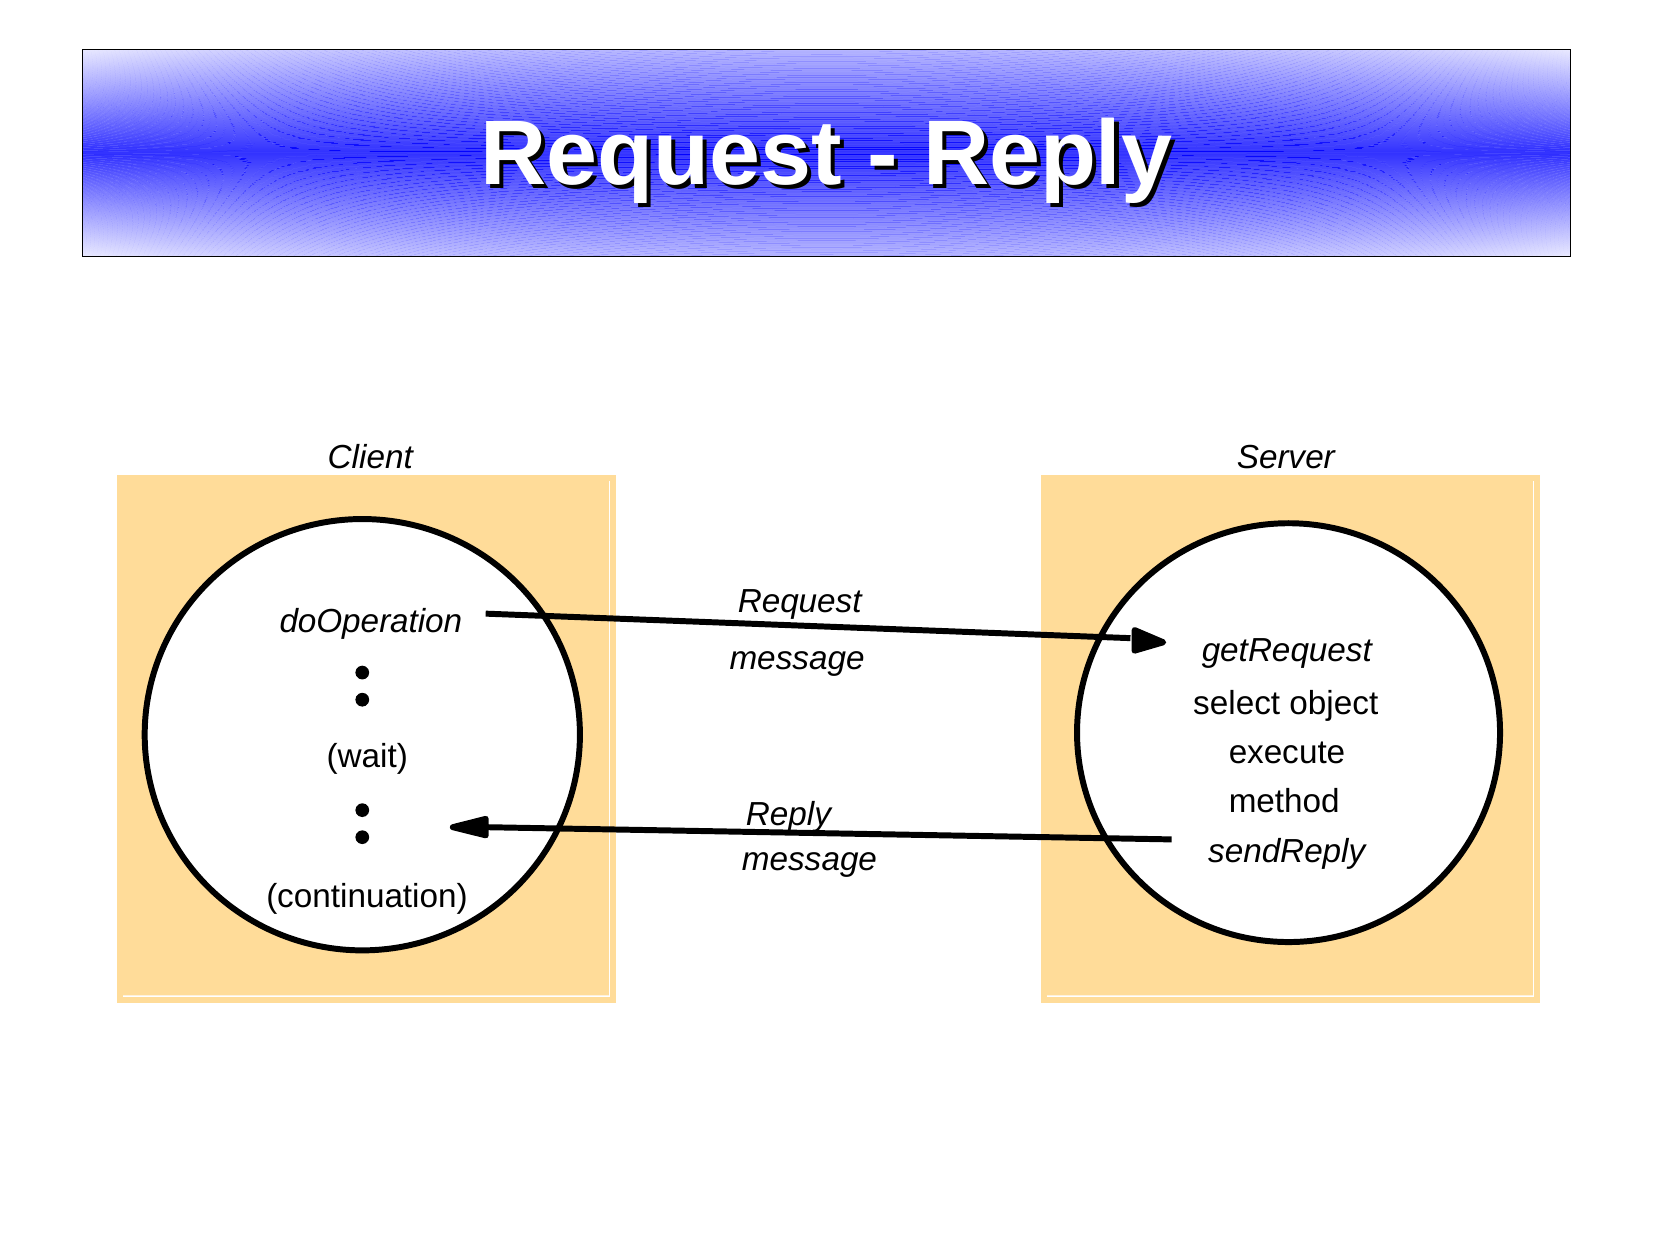

# Request - Reply
Client
Server
Request
doOperation
getRequest
message
select object
execute
(wait)
method
Reply
sendReply
message
(continuation)